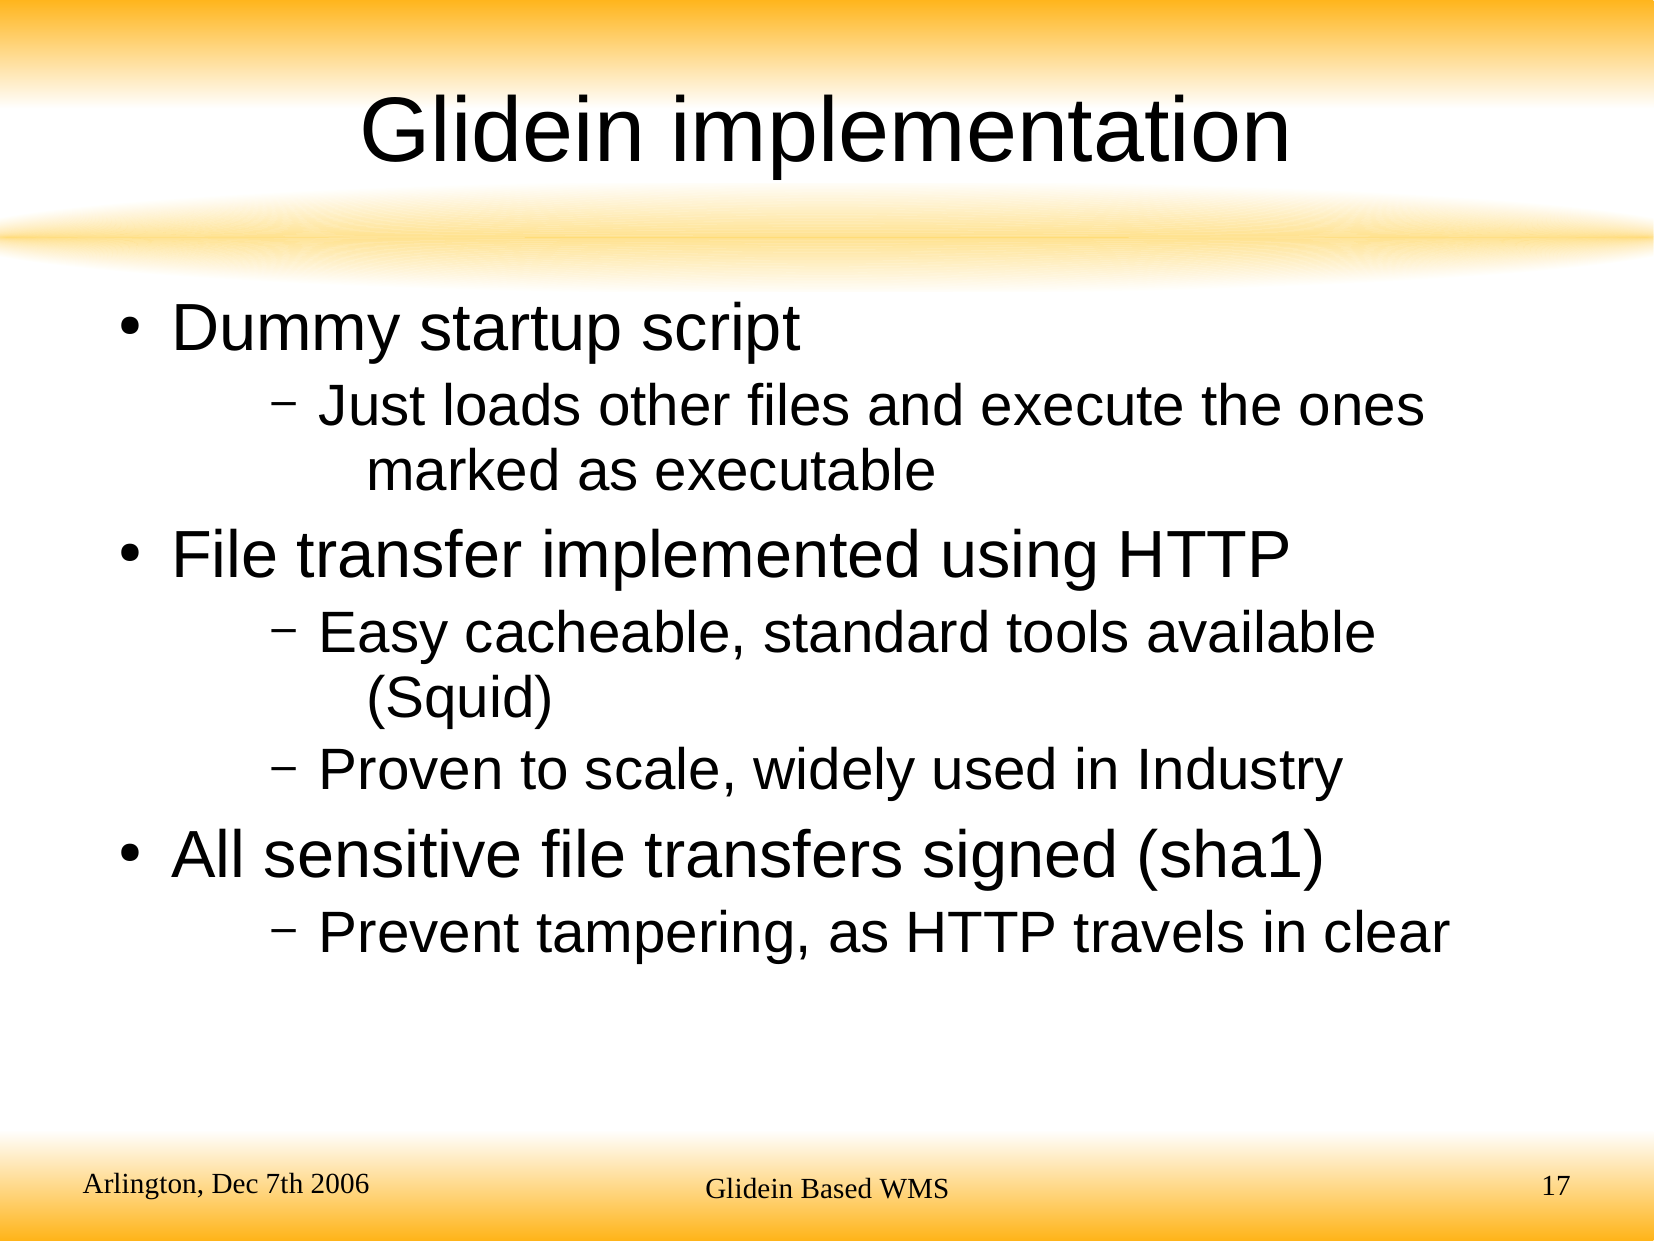

# Glidein implementation
Dummy startup script
Just loads other files and execute the ones marked as executable
File transfer implemented using HTTP
Easy cacheable, standard tools available (Squid)
Proven to scale, widely used in Industry
All sensitive file transfers signed (sha1)
Prevent tampering, as HTTP travels in clear
Arlington, Dec 7th 2006
17
Glidein Based WMS